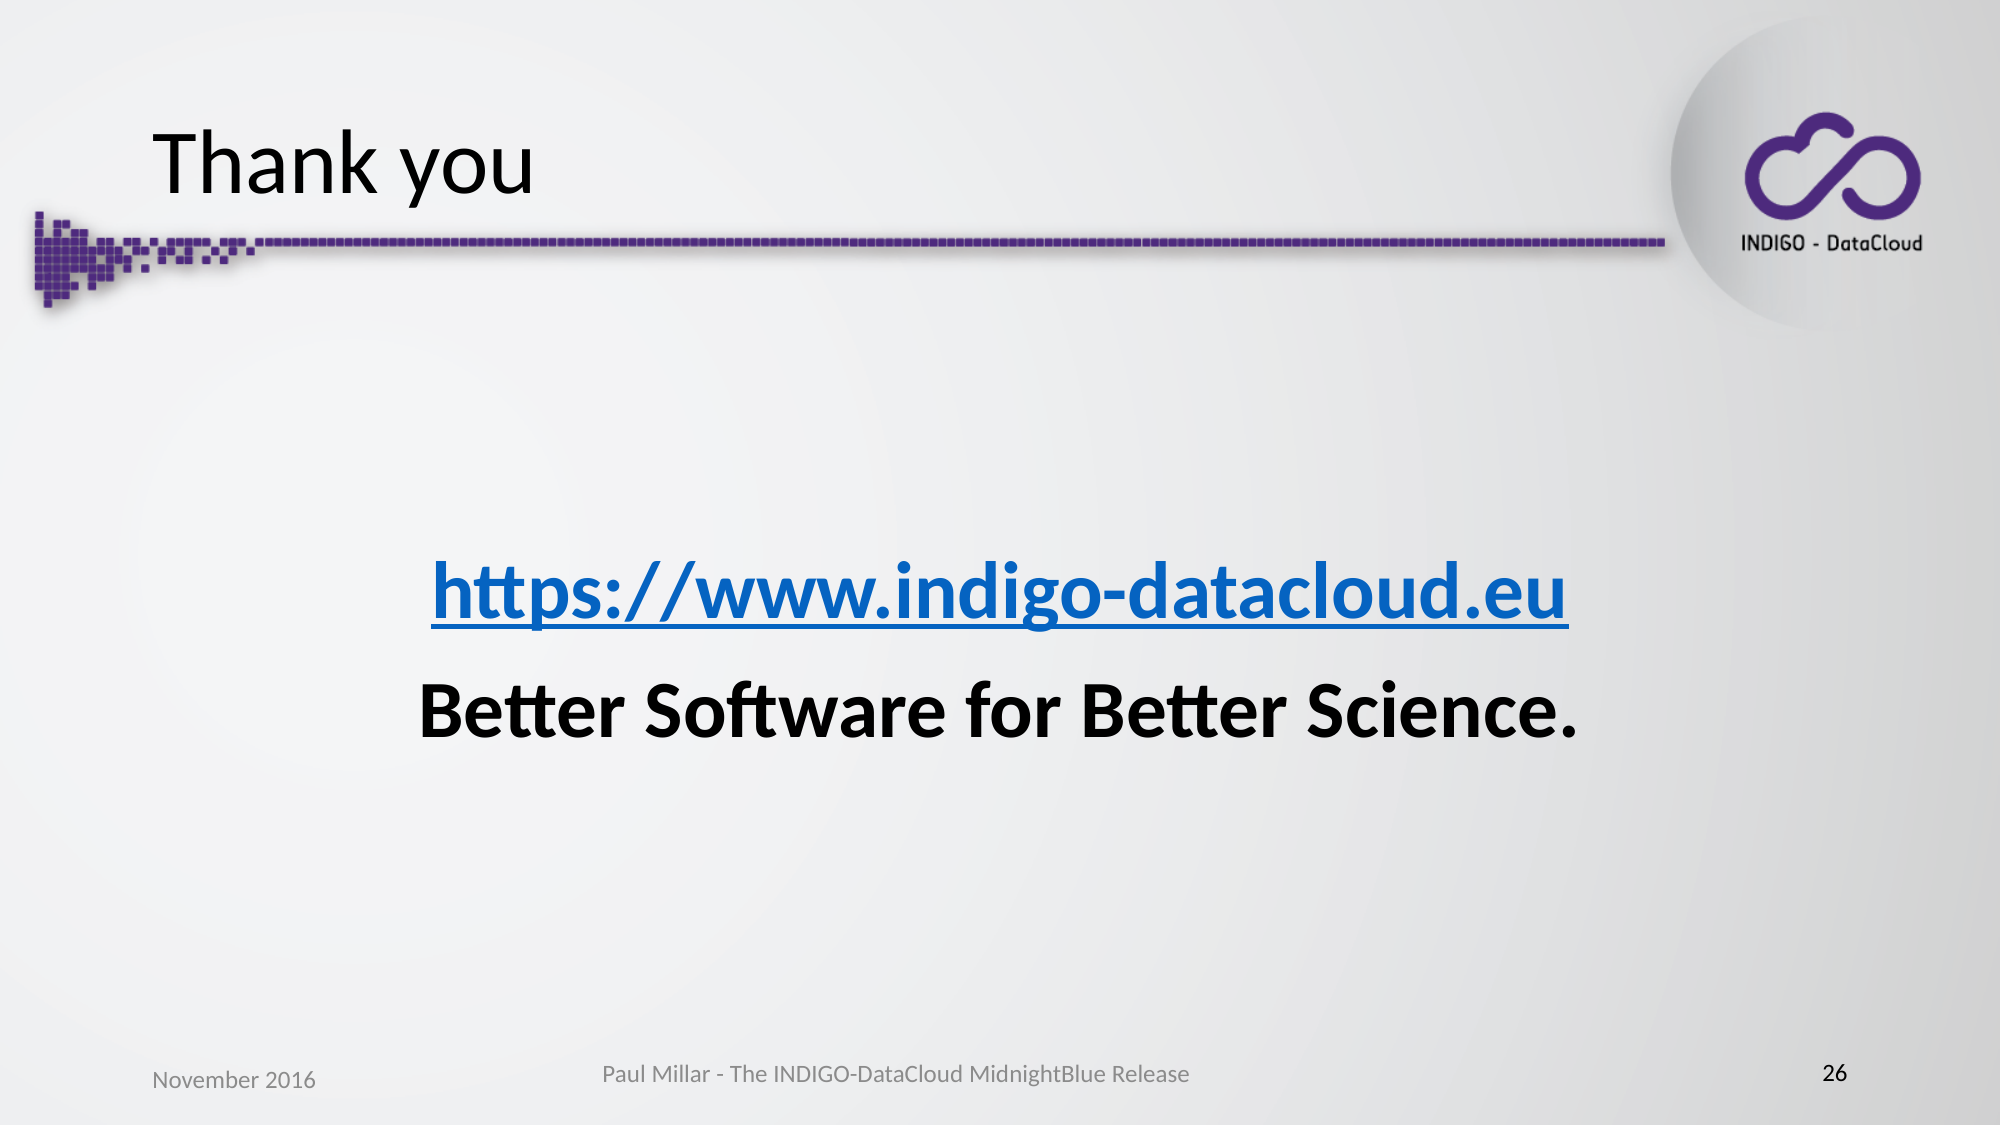

# Thank you
https://www.indigo-datacloud.eu
Better Software for Better Science.
Paul Millar - The INDIGO-DataCloud MidnightBlue Release
November 2016